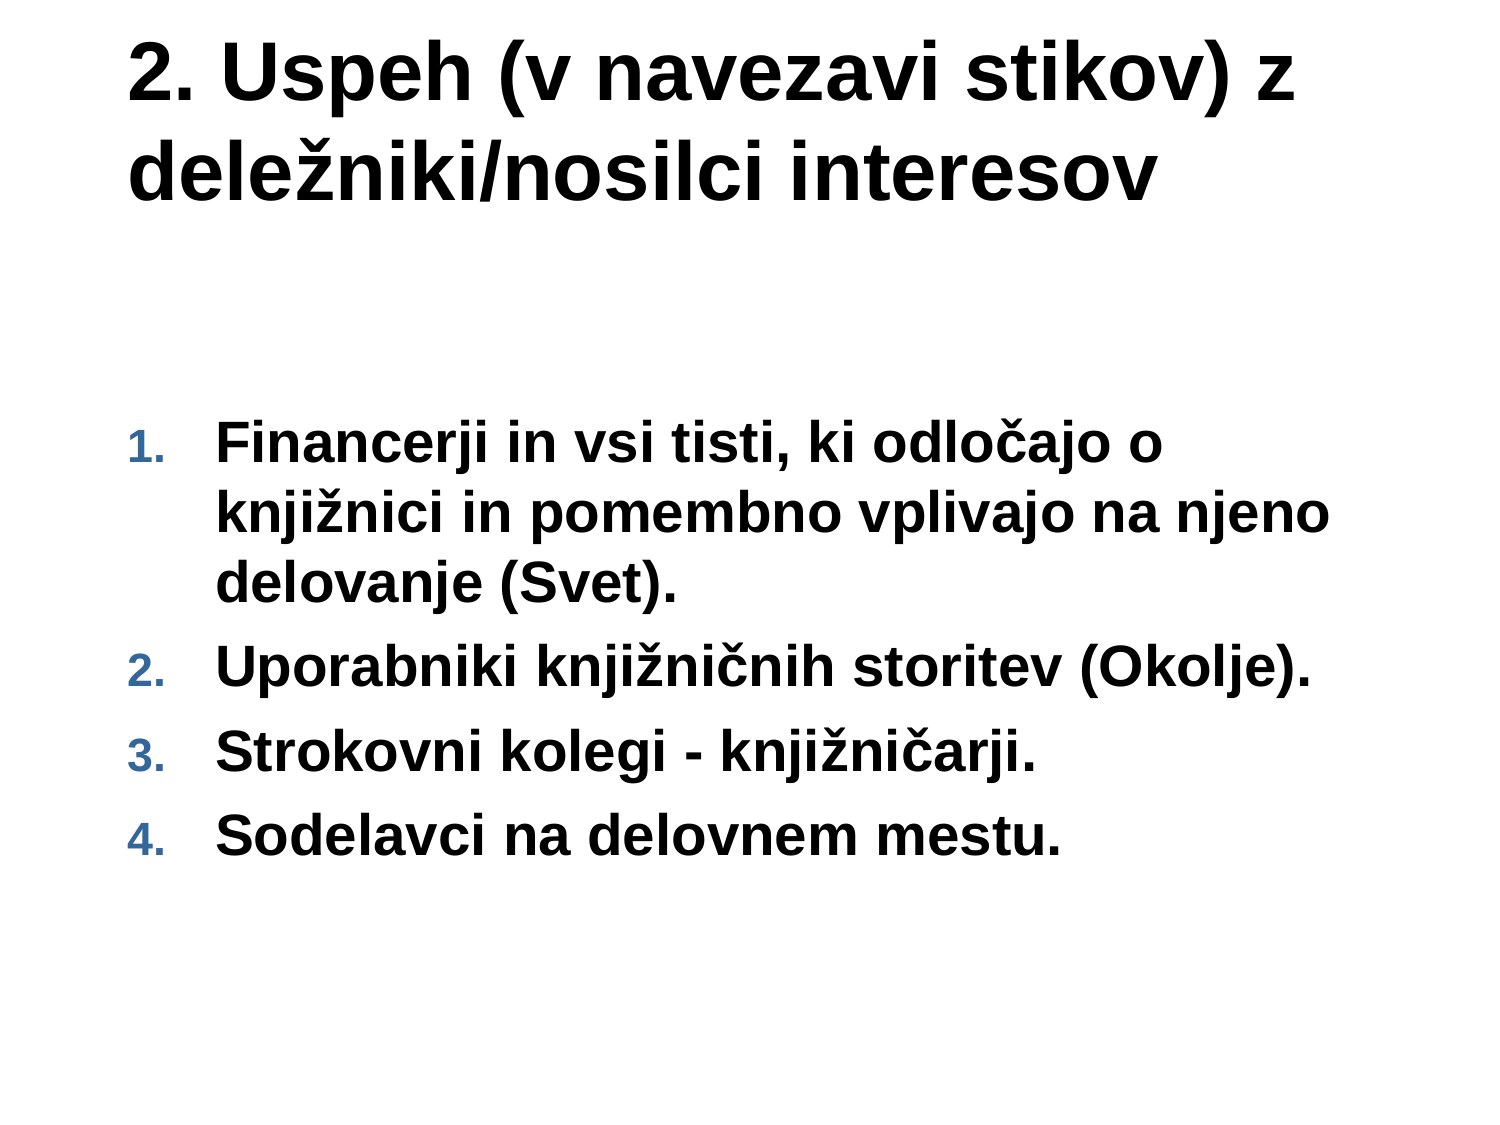

# 2. Uspeh (v navezavi stikov) z deležniki/nosilci interesov
Financerji in vsi tisti, ki odločajo o knjižnici in pomembno vplivajo na njeno delovanje (Svet).
Uporabniki knjižničnih storitev (Okolje).
Strokovni kolegi - knjižničarji.
Sodelavci na delovnem mestu.